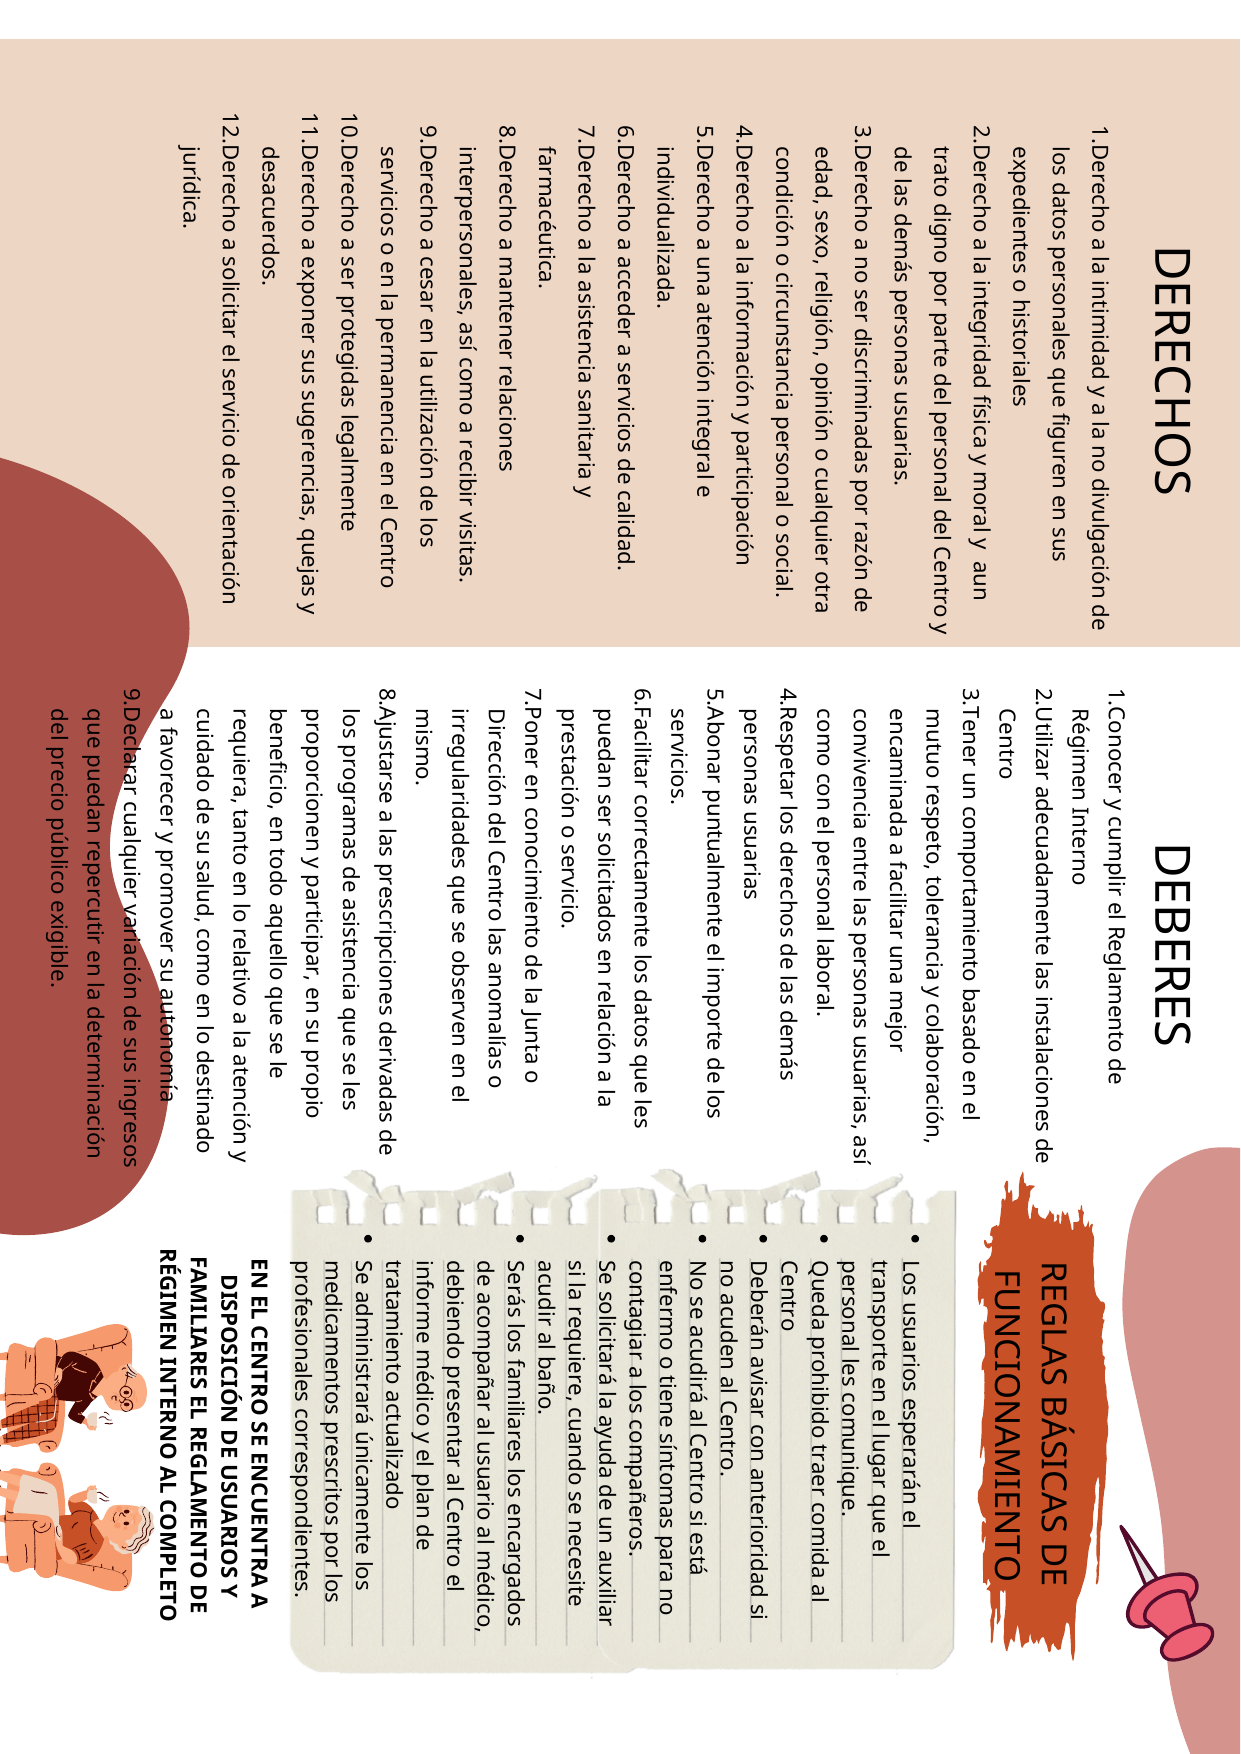

jurídica.
farmacéutica.
desacuerdos.
individualizada.
expedientes o historiales
8.Derecho a mantener relaciones
7.Derecho a la asistencia sanitaria y
5.Derecho a una atención integral e
de las demás personas usuarias.
10.Derecho a ser protegidas legalmente
9.Derecho a cesar en la utilización de los
4.Derecho a la información y participación
6.Derecho a acceder a servicios de calidad.
los datos personales que figuren en sus
12.Derecho a solicitar el servicio de orientación
2.Derecho a la integridad física y moral y aun
11.Derecho a exponer sus sugerencias, quejas y
interpersonales, así como a recibir visitas.
DERECHOS
servicios o en la permanencia en el Centro
3.Derecho a no ser discriminadas por razón de
condición o circunstancia personal o social.
1.Derecho a la intimidad y a la no divulgación de
edad, sexo, religión, opinión o cualquier otra
trato digno por parte del personal del Centro y
Centro
mismo.
servicios.
Régimen Interno
personas usuarias
prestación o servicio.
del precio público exigible.
como con el personal laboral.
encaminada a facilitar una mejor
4.Respetar los derechos de las demás
7.Poner en conocimiento de la Junta o
1.Conocer y cumplir el Reglamento de
beneficio, en todo aquello que se le
Dirección del Centro las anomalías o
5.Abonar puntualmente el importe de los
3.Tener un comportamiento basado en el
a favorecer y promover su autonomía
irregularidades que se observen en el
puedan ser solicitados en relación a la
6.Facilitar correctamente los datos que les
los programas de asistencia que se les
proporcionen y participar, en su propio
8.Ajustarse a las prescripciones derivadas de
2.Utilizar adecuadamente las instalaciones de
mutuo respeto, tolerancia y colaboración,
9.Declarar cualquier variación de sus ingresos
cuidado de su salud, como en lo destinado
que puedan repercutir en la determinación
requiera, tanto en lo relativo a la atención y
convivencia entre las personas usuarias, así
DEBERES
Centro
acudir al baño.
no acuden al Centro.
tratamiento actualizado
personal les comunique.
Los usuarios esperarán el
informe médico y el plan de
contagiar a los compañeros.
transporte en el lugar que el
FUNCIONAMIENTO
No se acudirá al Centro si está
Se administrará únicamente los
debiendo presentar al Centro el
profesionales correspondientes.
REGLAS BÁSICAS DE
Queda prohibido traer comida al
medicamentos prescritos por los
si la requiere, cuando se necesite
RÉGIMEN INTERNO AL COMPLETO
DISPOSICIÓN DE USUARIOS Y
EN EL CENTRO SE ENCUENTRA A
FAMILIARES EL REGLAMENTO DE
enfermo o tiene síntomas para no
Deberán avisar con anterioridad si
Serás los familiares los encargados
Se solicitará la ayuda de un auxiliar
de acompañar al usuario al médico,